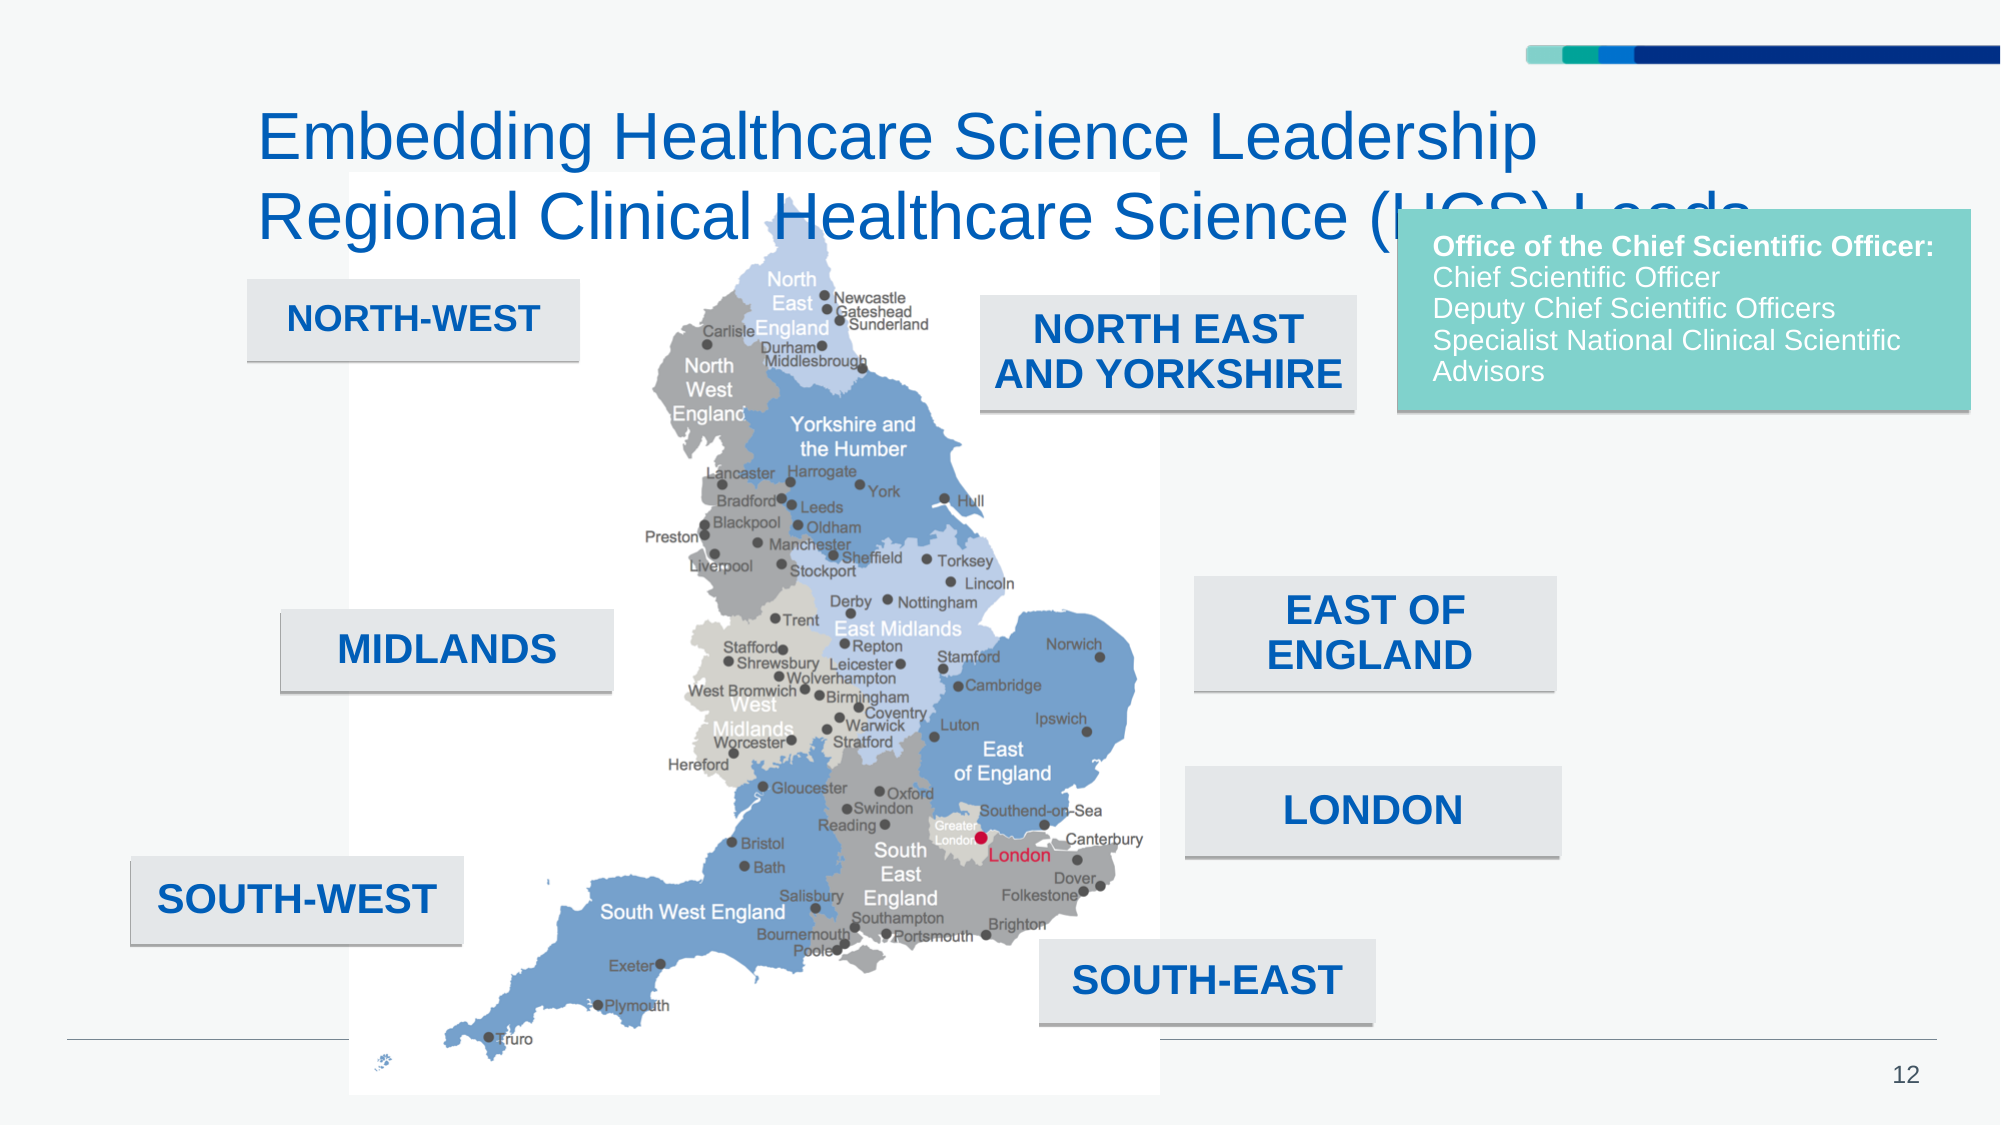

# Embedding Healthcare Science Leadership Regional Clinical Healthcare Science (HCS) Leads
Office of the Chief Scientific Officer:
Chief Scientific Officer
Deputy Chief Scientific Officers
Specialist National Clinical Scientific Advisors
NORTH-WEST
NORTH EAST AND YORKSHIRE
EAST OF ENGLAND
MIDLANDS
LONDON
SOUTH-WEST
SOUTH-EAST